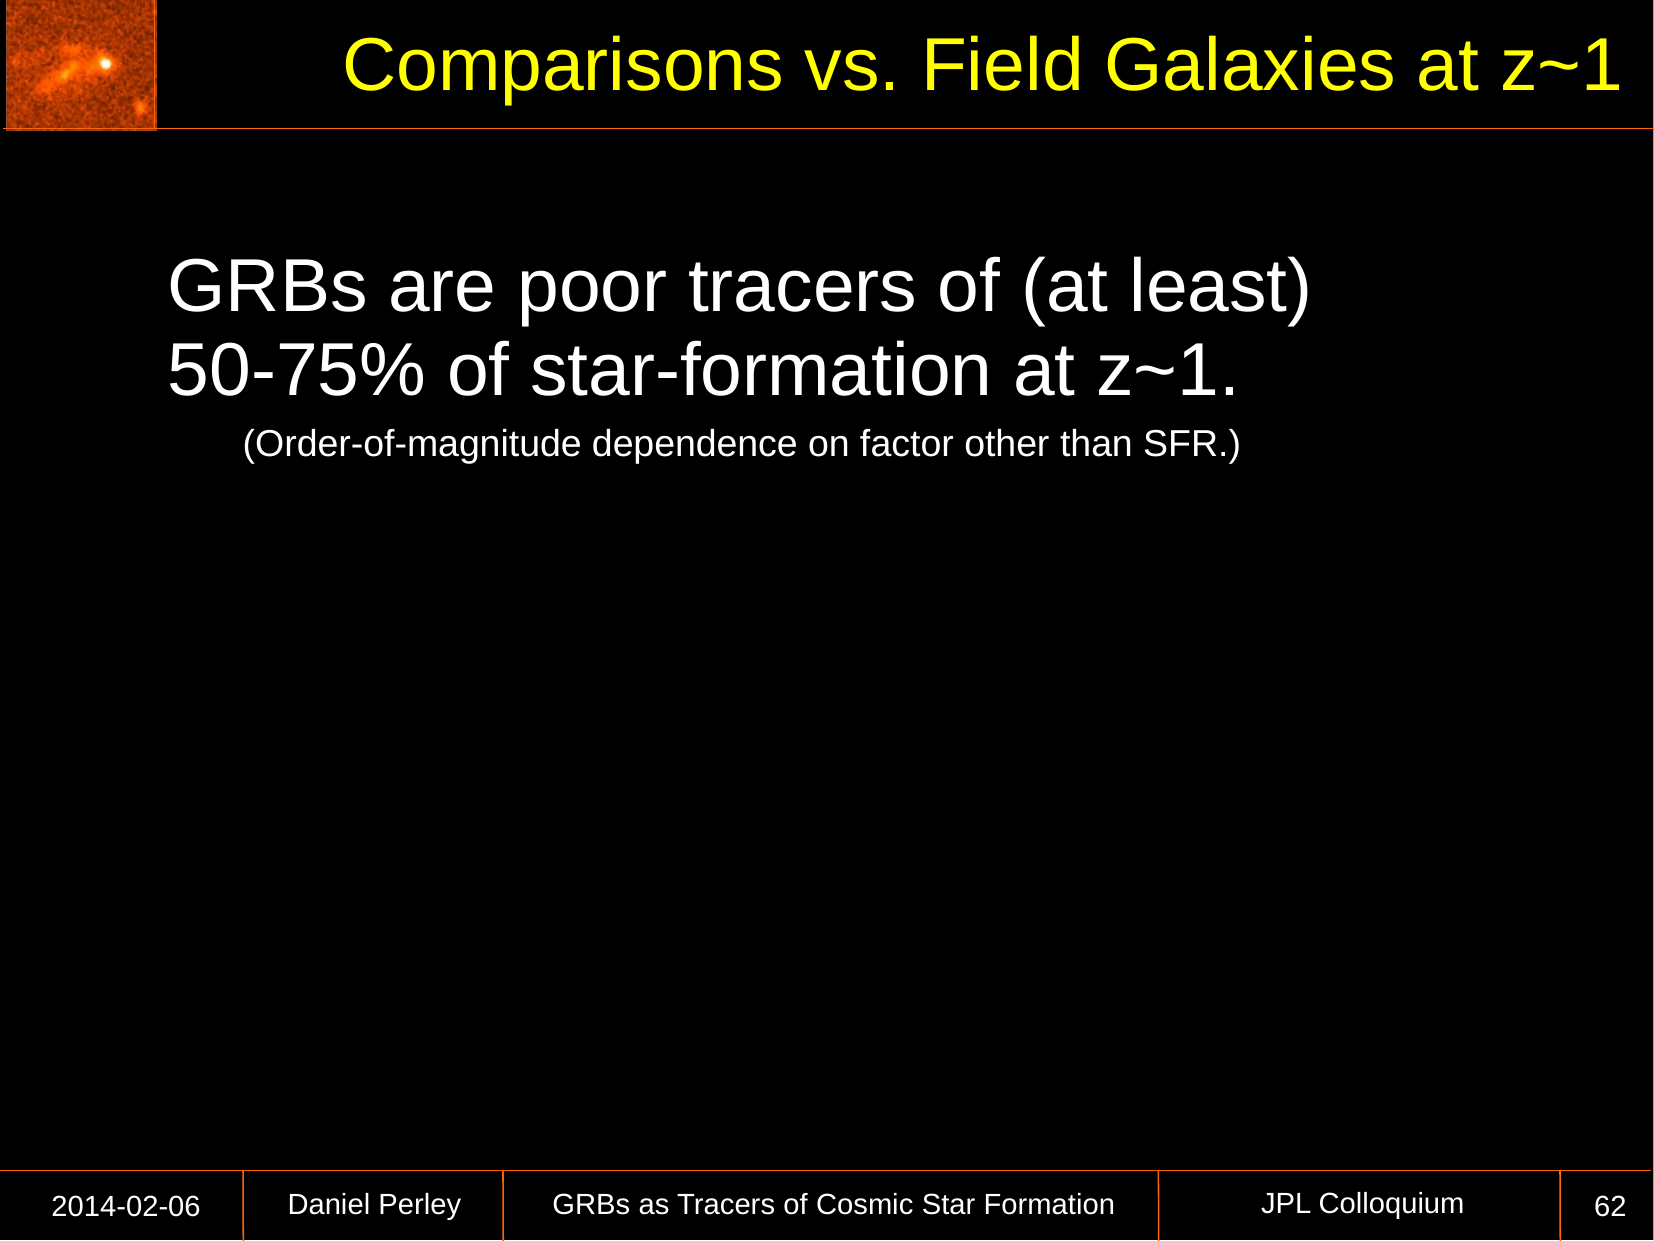

# Comparisons vs. Field Galaxies at z~1
GRBs are poor tracers of (at least)
50-75% of star-formation at z~1.
(Order-of-magnitude dependence on factor other than SFR.)
2014-02-06
62